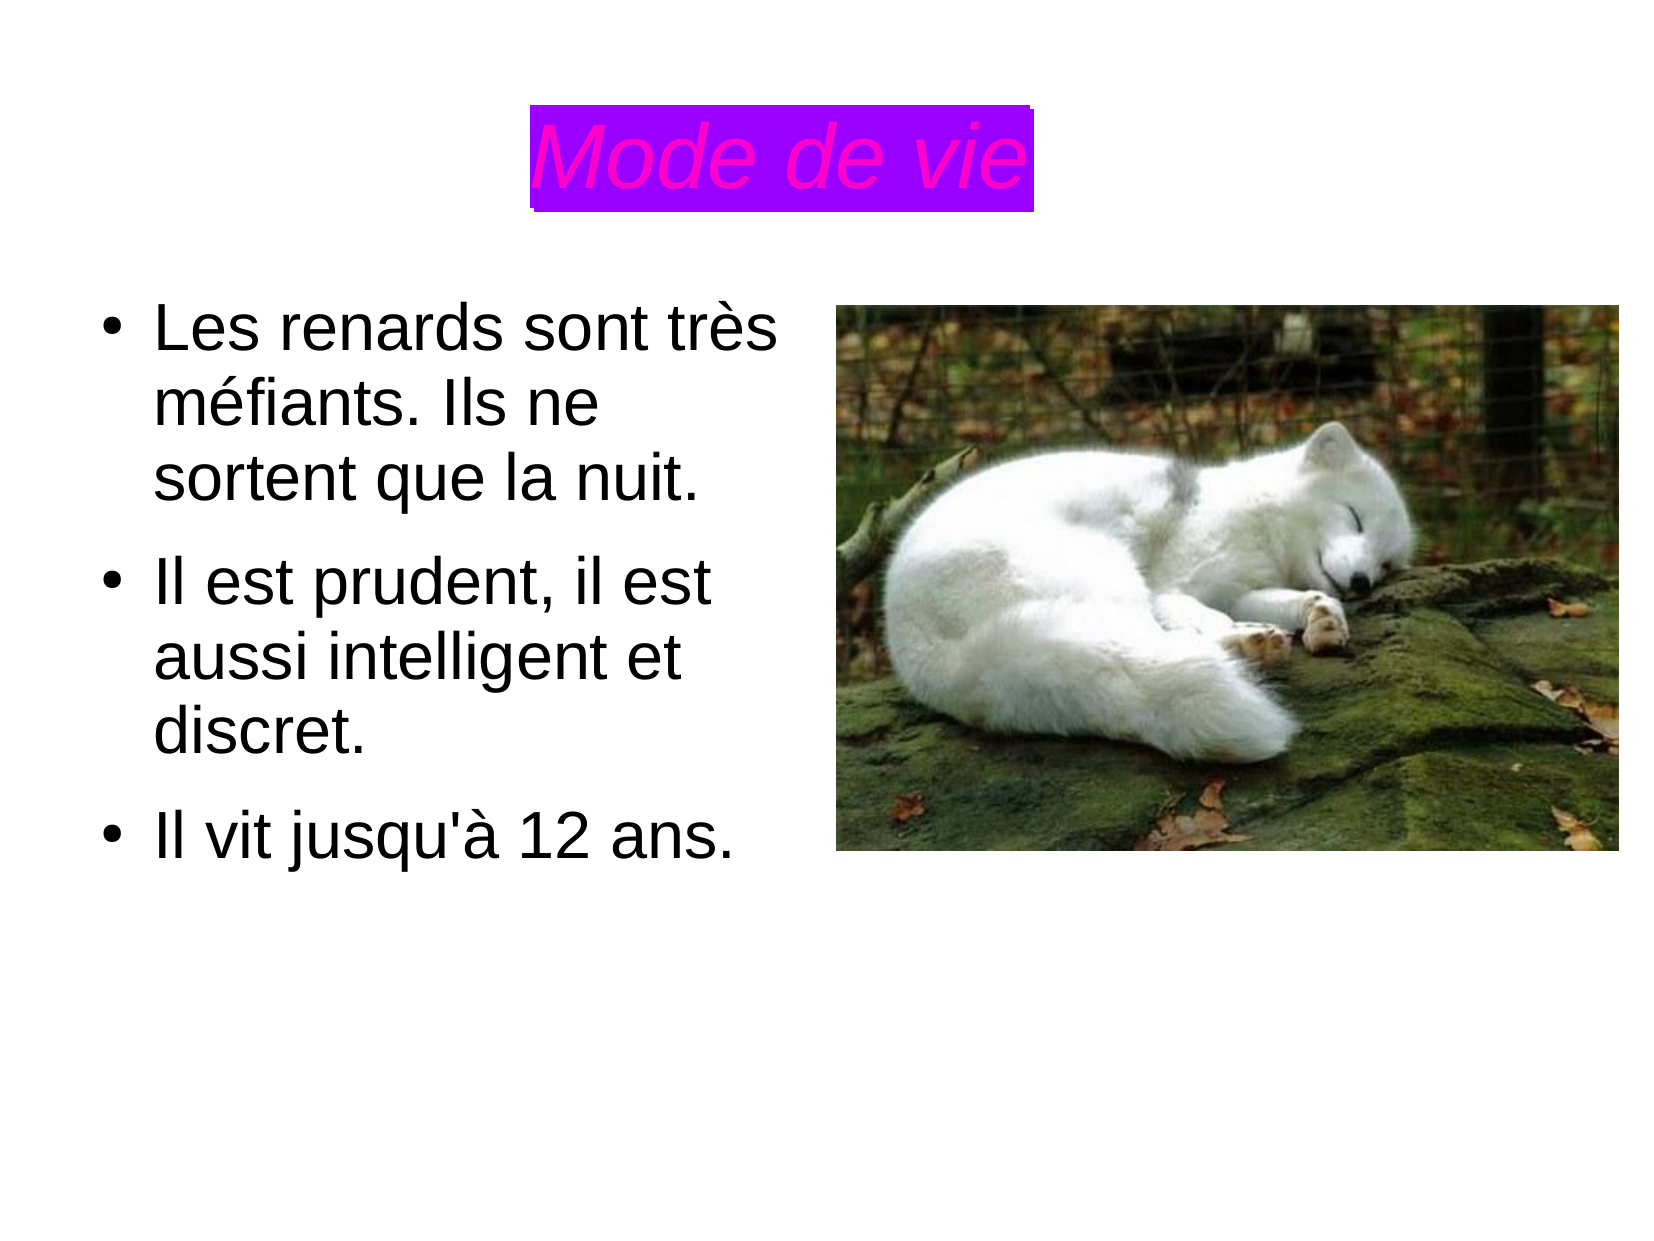

# Mode de vie
Les renards sont très méfiants. Ils ne sortent que la nuit.
Il est prudent, il est aussi intelligent et discret.
Il vit jusqu'à 12 ans.